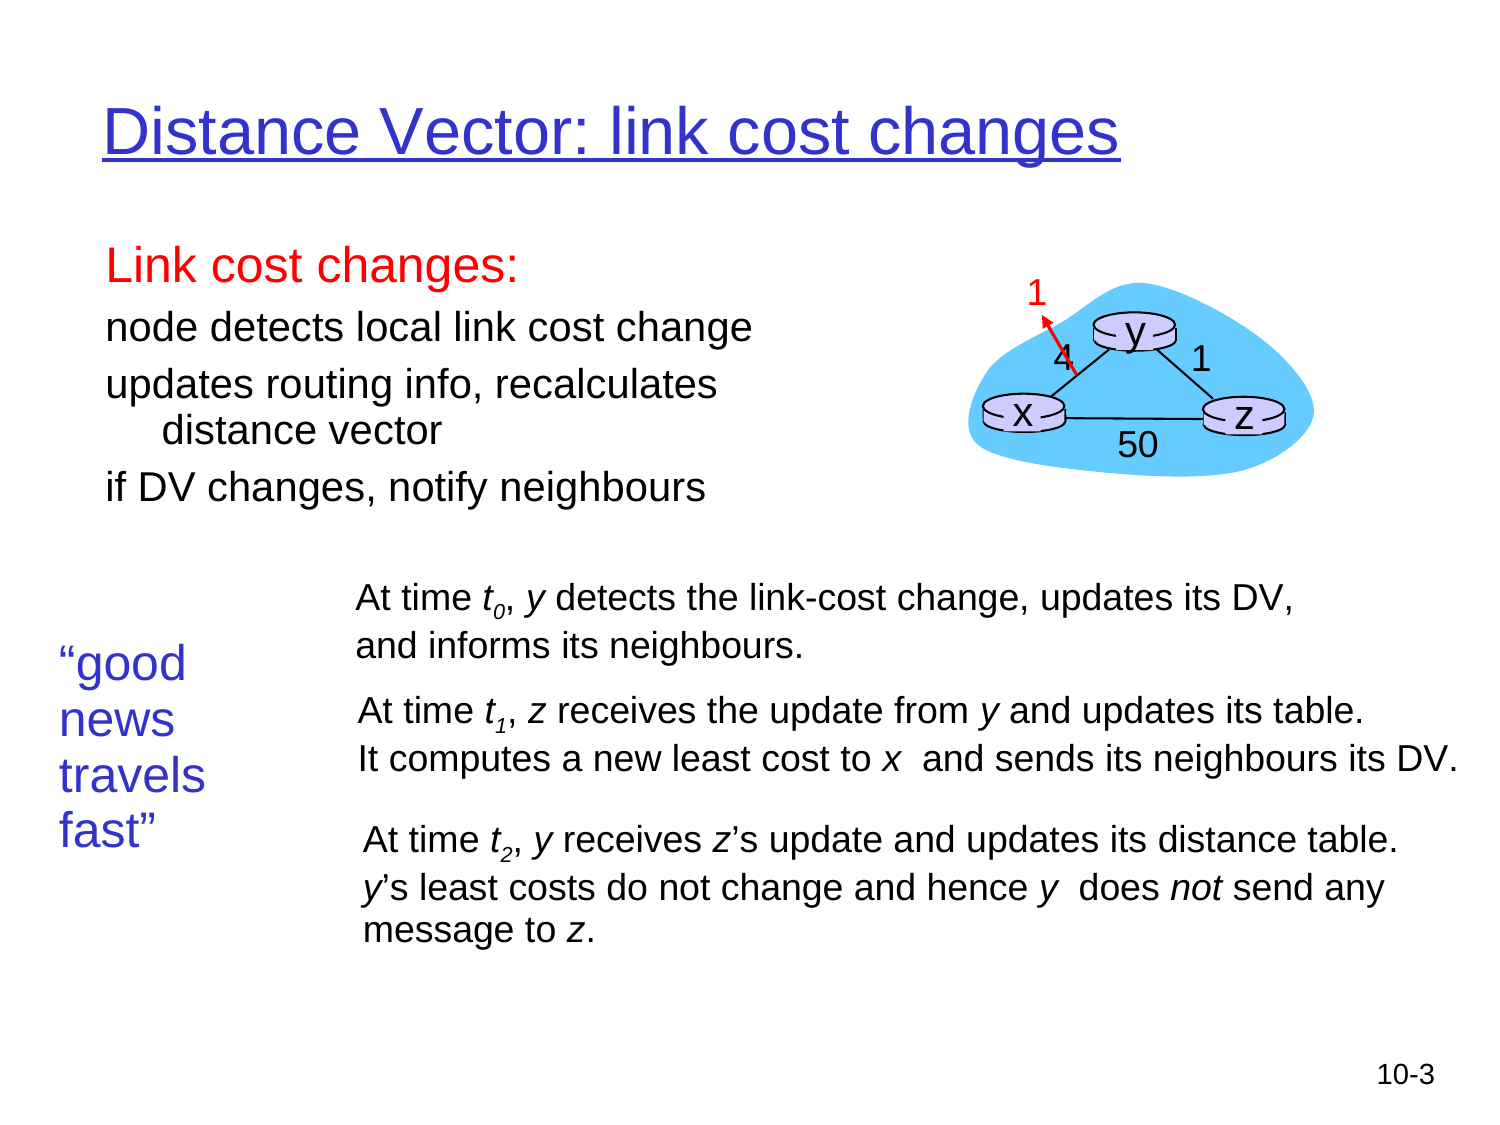

# Distance Vector: link cost changes
Link cost changes:
node detects local link cost change
updates routing info, recalculates
distance vector
if DV changes, notify neighbours
1
y
4
1
x
z
50
At time t0, y detects the link-cost change, updates its DV,
and informs its neighbours.
“good
news
travels
fast”
At time t1, z receives the update from y and updates its table.
It computes a new least cost to x and sends its neighbours its DV.
At time t2, y receives z’s update and updates its distance table.
y’s least costs do not change and hence y does not send any
message to z.
3